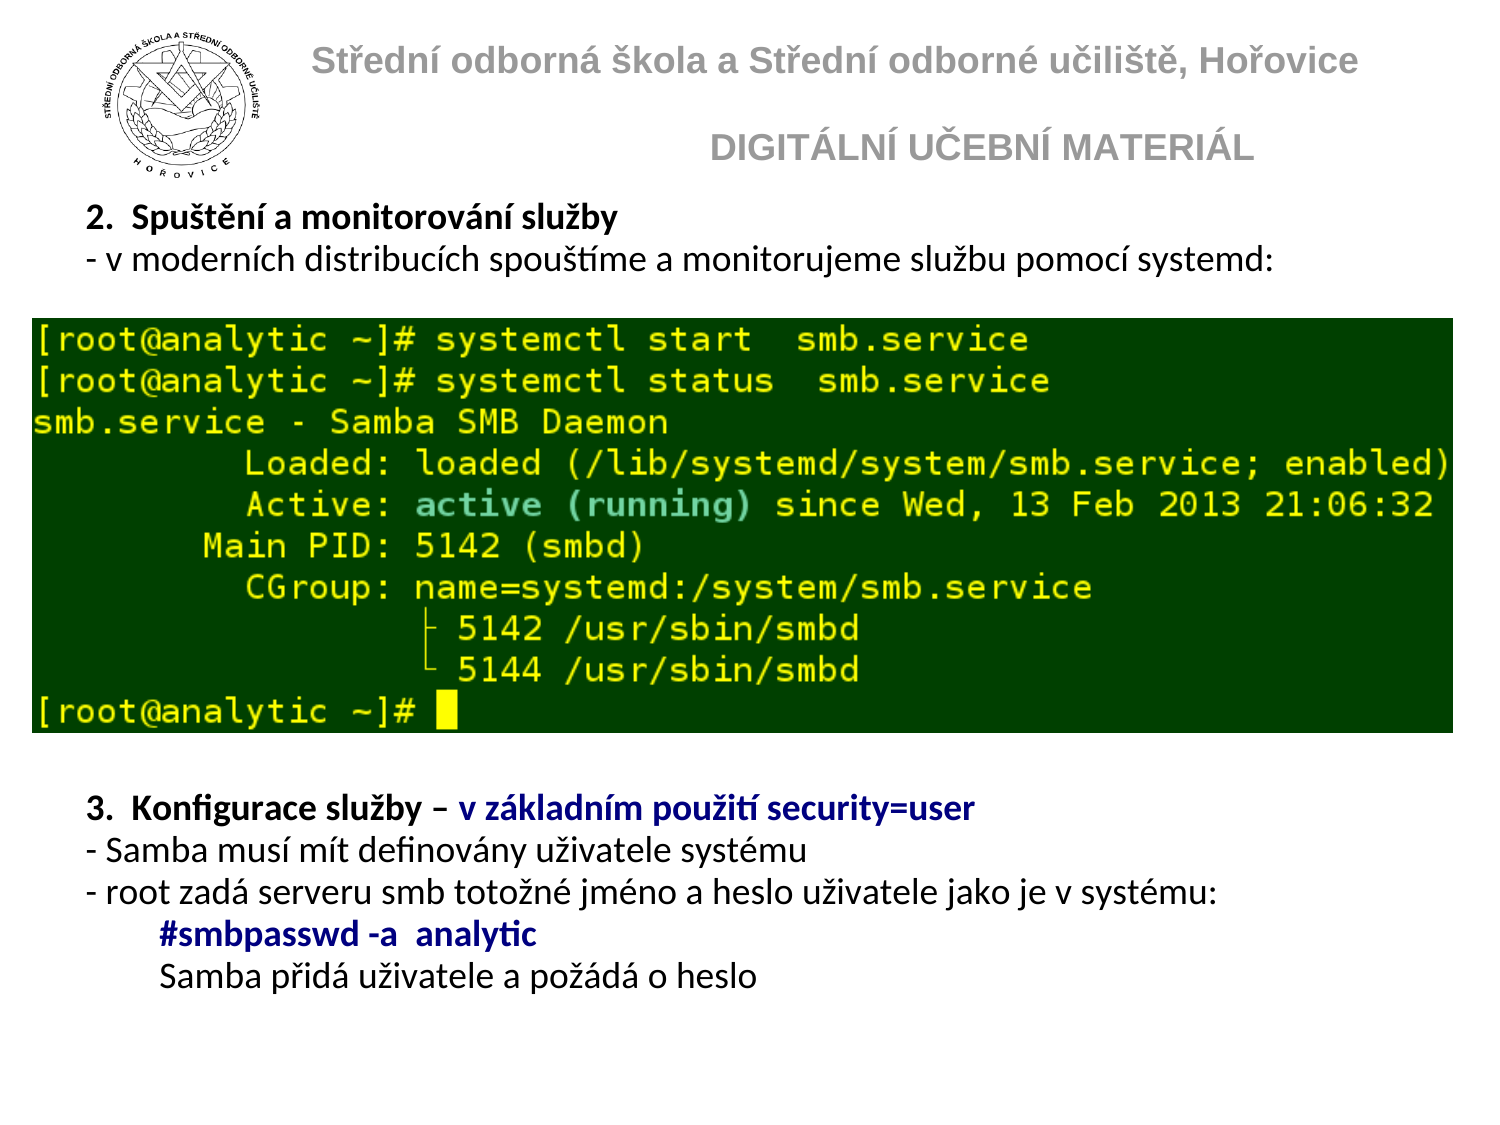

2. Spuštění a monitorování služby
- v moderních distribucích spouštíme a monitorujeme službu pomocí systemd:
3. Konfigurace služby – v základním použití security=user
- Samba musí mít definovány uživatele systému
- root zadá serveru smb totožné jméno a heslo uživatele jako je v systému:
	#smbpasswd -a analytic
	Samba přidá uživatele a požádá o heslo